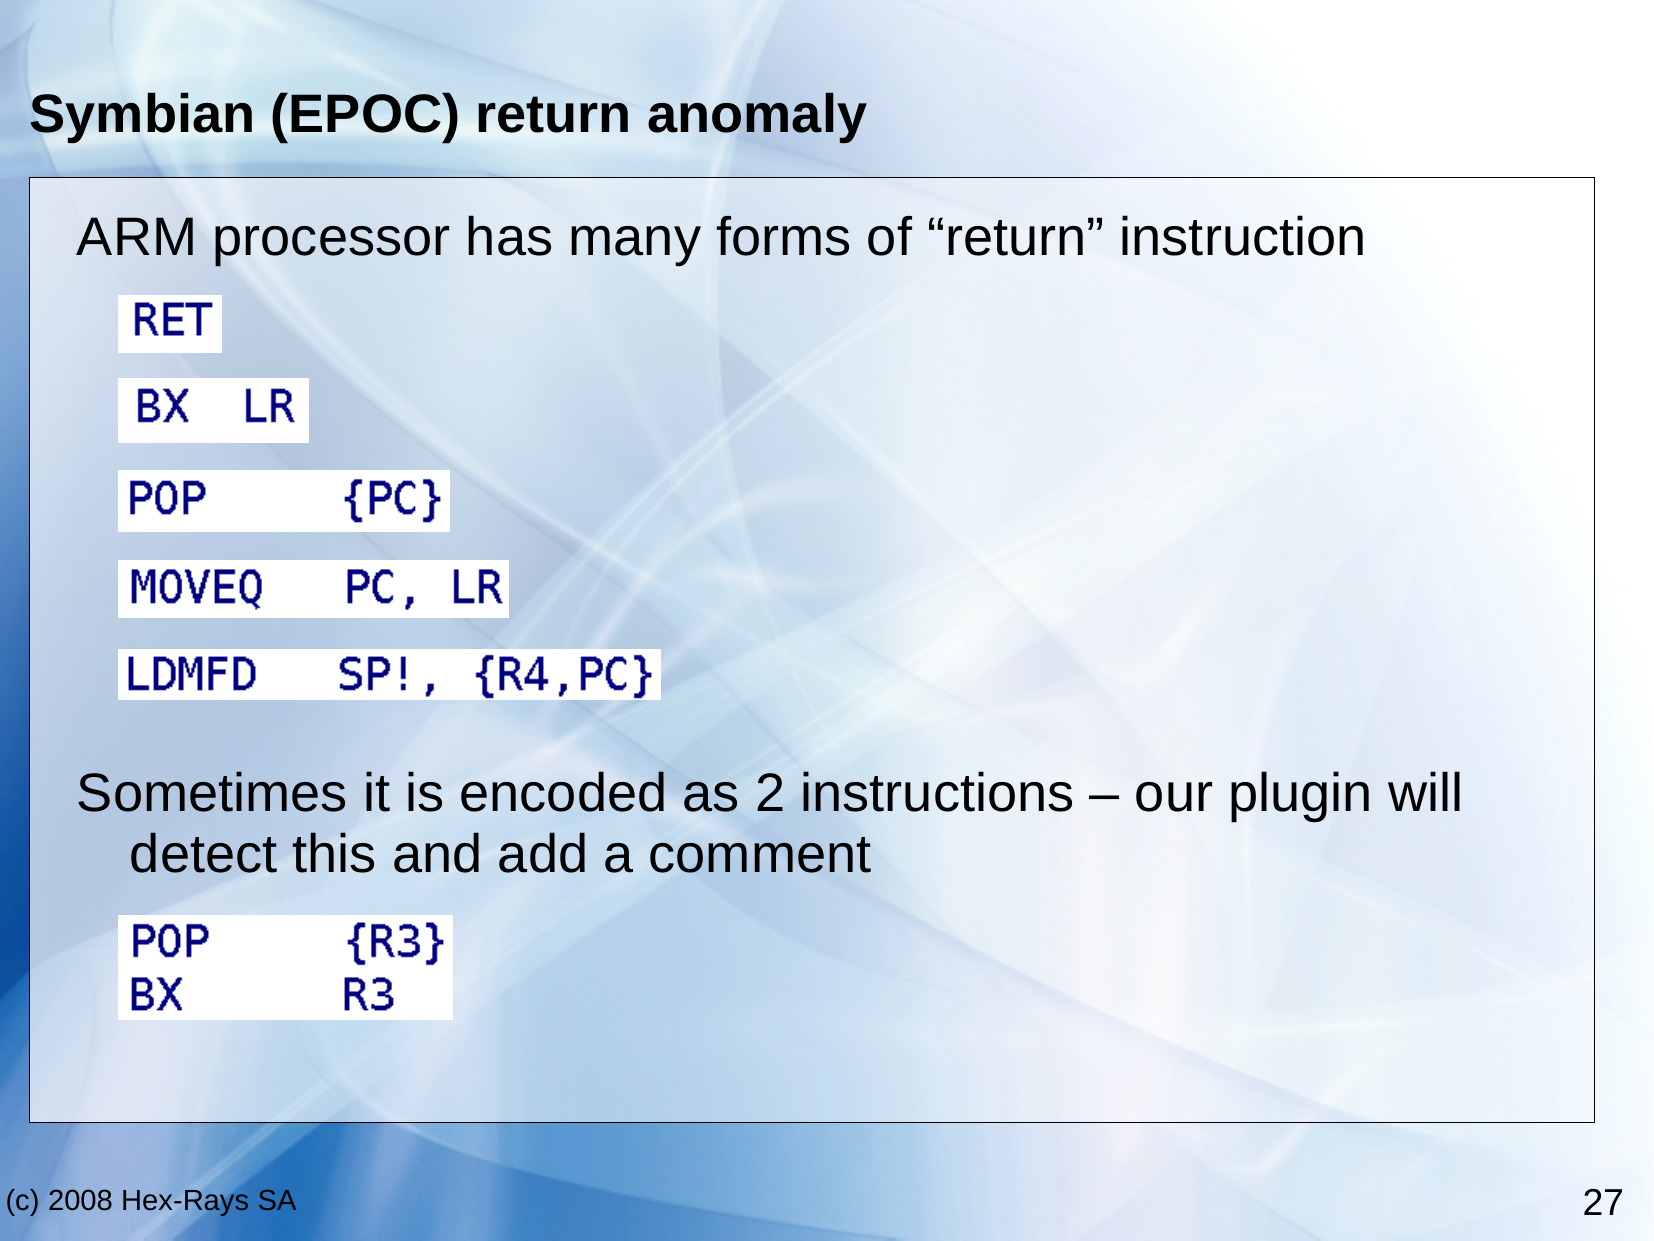

# Symbian (EPOC) return anomaly
ARM processor has many forms of “return” instruction
Sometimes it is encoded as 2 instructions – our plugin will detect this and add a comment
27
(c) 2008 Hex-Rays SA